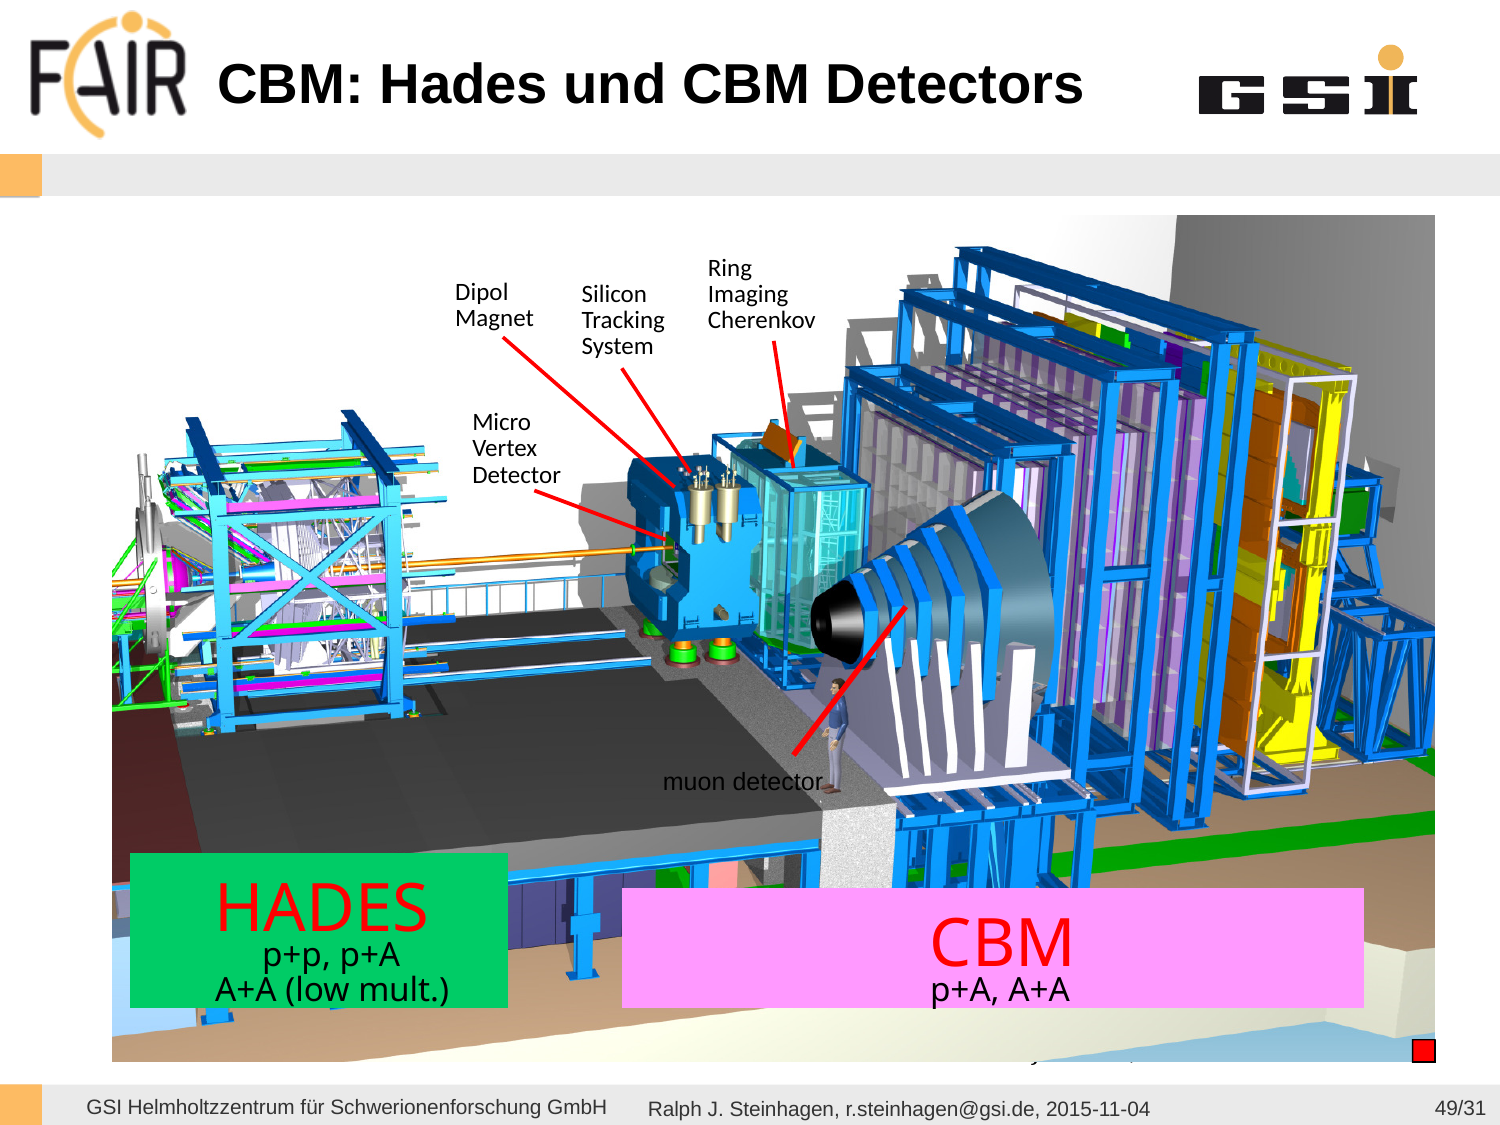

# CBM: Hades und CBM Detectors
Ring
Dipol
Silicon
Imaging
Magnet
Tracking
Cherenkov
System
Micro
Vertex
Detector
muon detector
HADES
p+p, p+A
A+A (low mult.)
CBM
p+A, A+A
29 July 2015
14
H4F WS Detectors & Accelerators - Walter F.J. Müller, FAIR